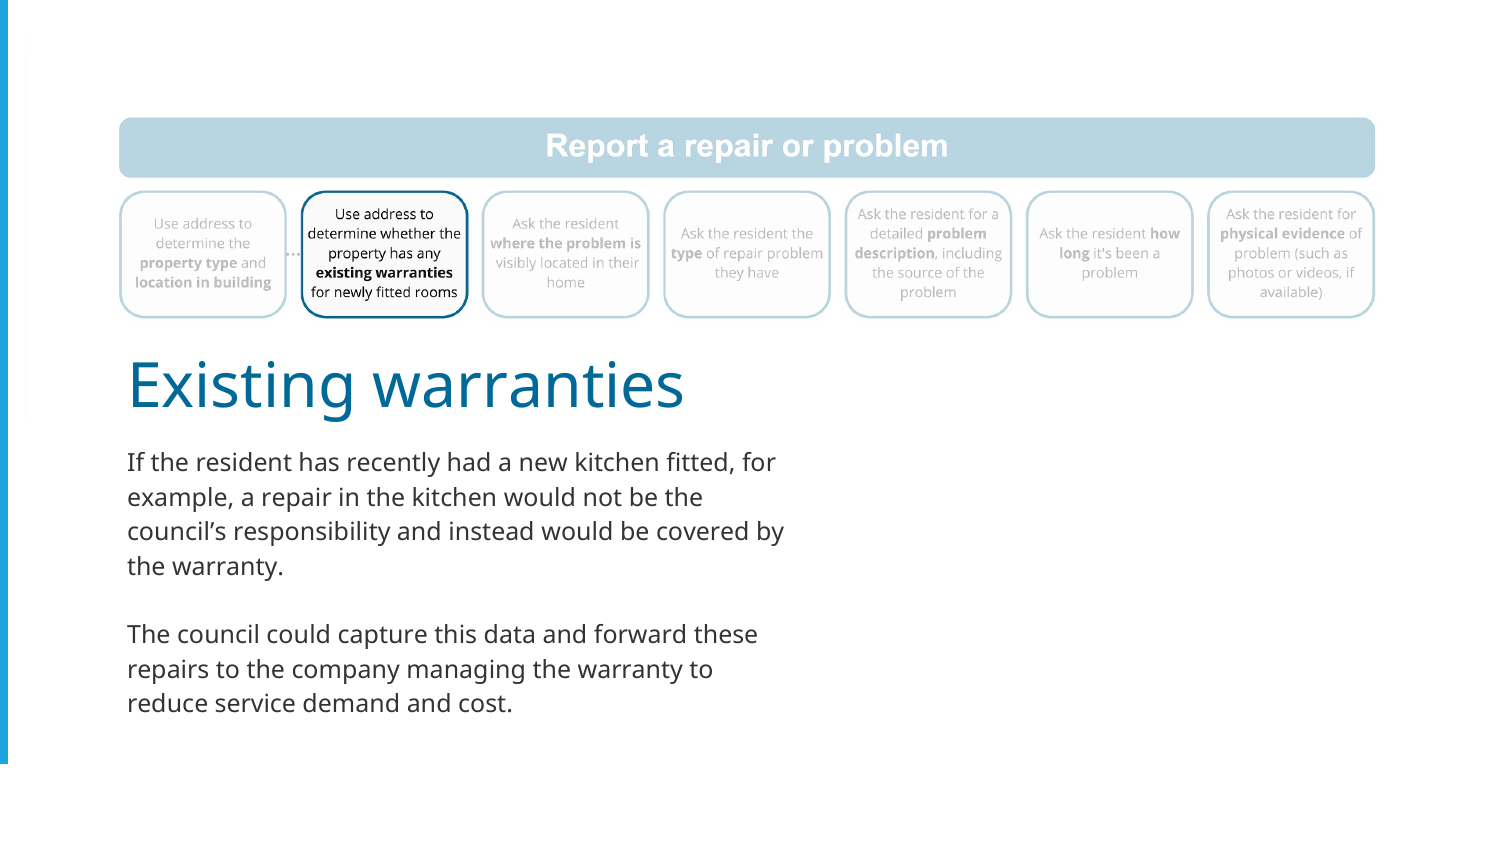

Existing warranties
If the resident has recently had a new kitchen fitted, for example, a repair in the kitchen would not be the council’s responsibility and instead would be covered by the warranty.
The council could capture this data and forward these repairs to the company managing the warranty to reduce service demand and cost.